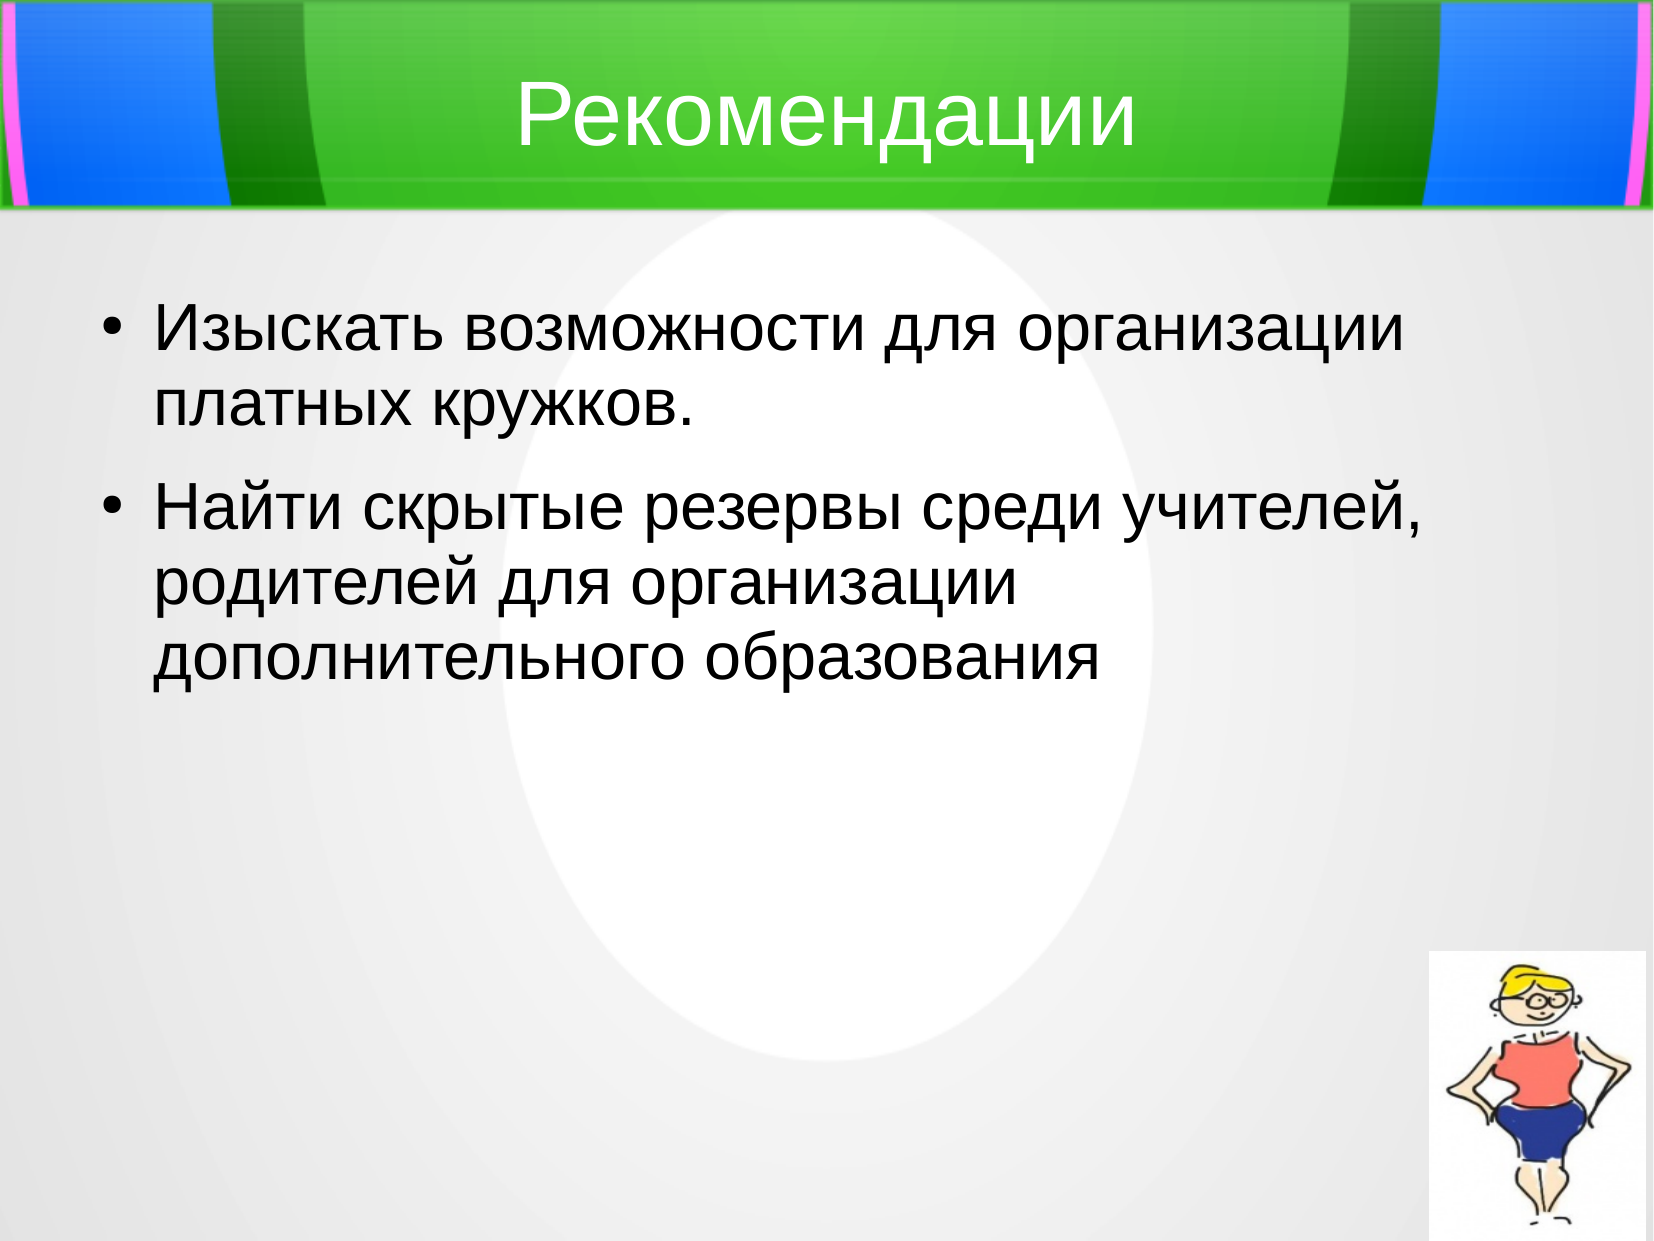

# Рекомендации
Изыскать возможности для организации платных кружков.
Найти скрытые резервы среди учителей, родителей для организации дополнительного образования